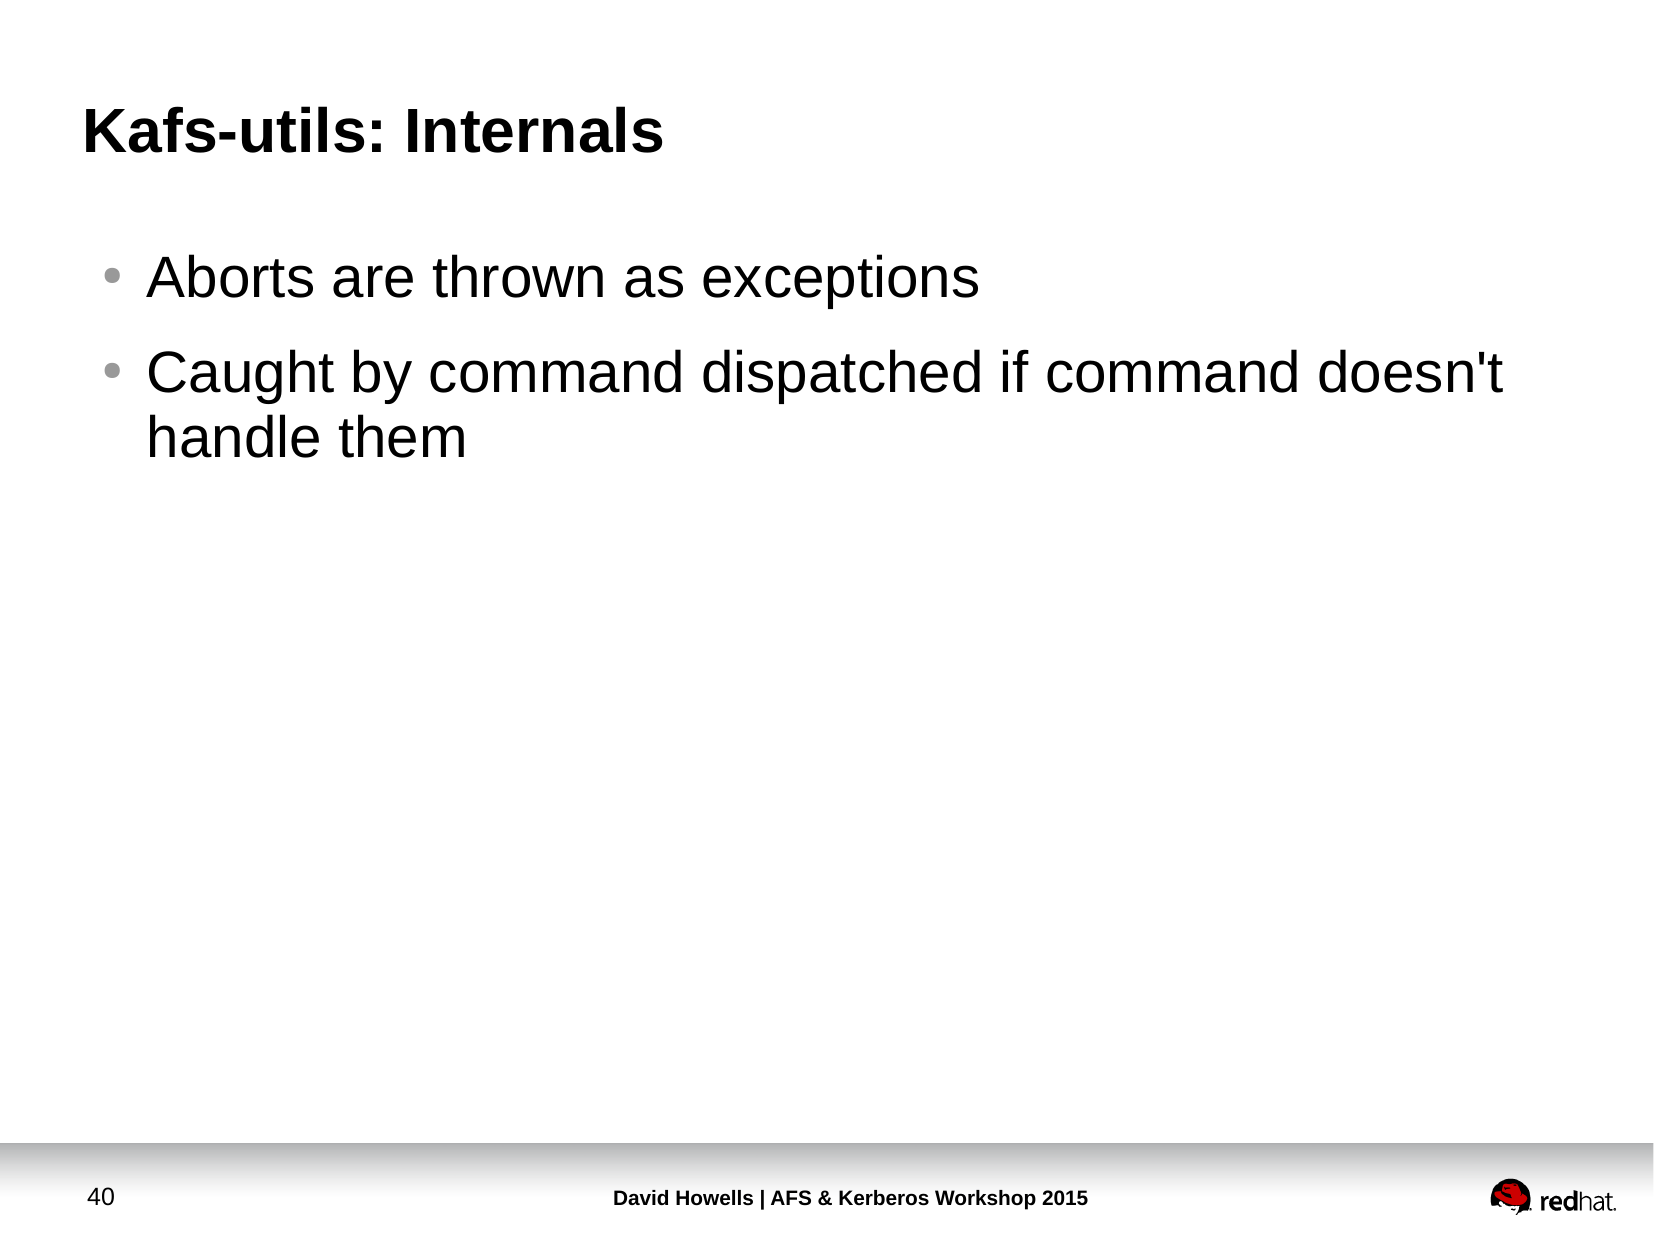

# Kafs-utils: Internals
Aborts are thrown as exceptions
Caught by command dispatched if command doesn't handle them